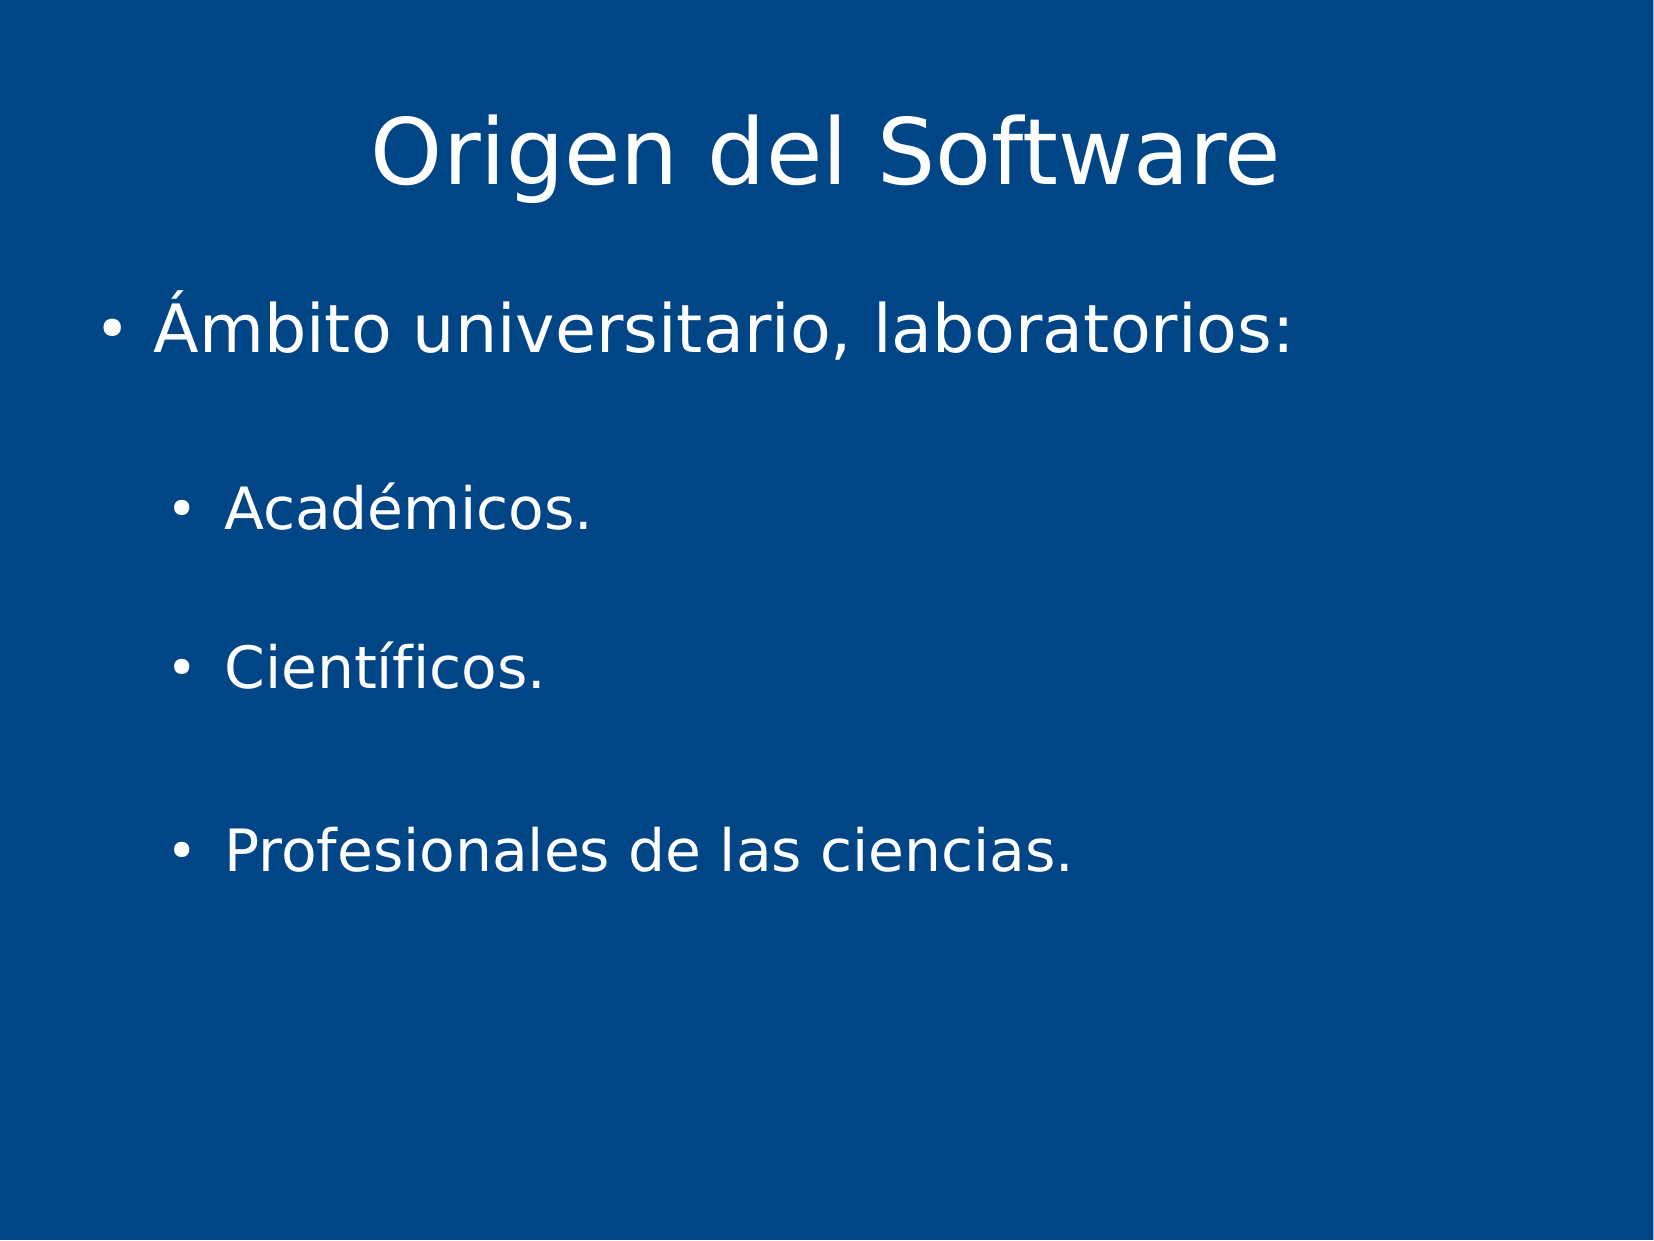

# Origen del Software
Ámbito universitario, laboratorios:
Académicos.
Científicos.
Profesionales de las ciencias.